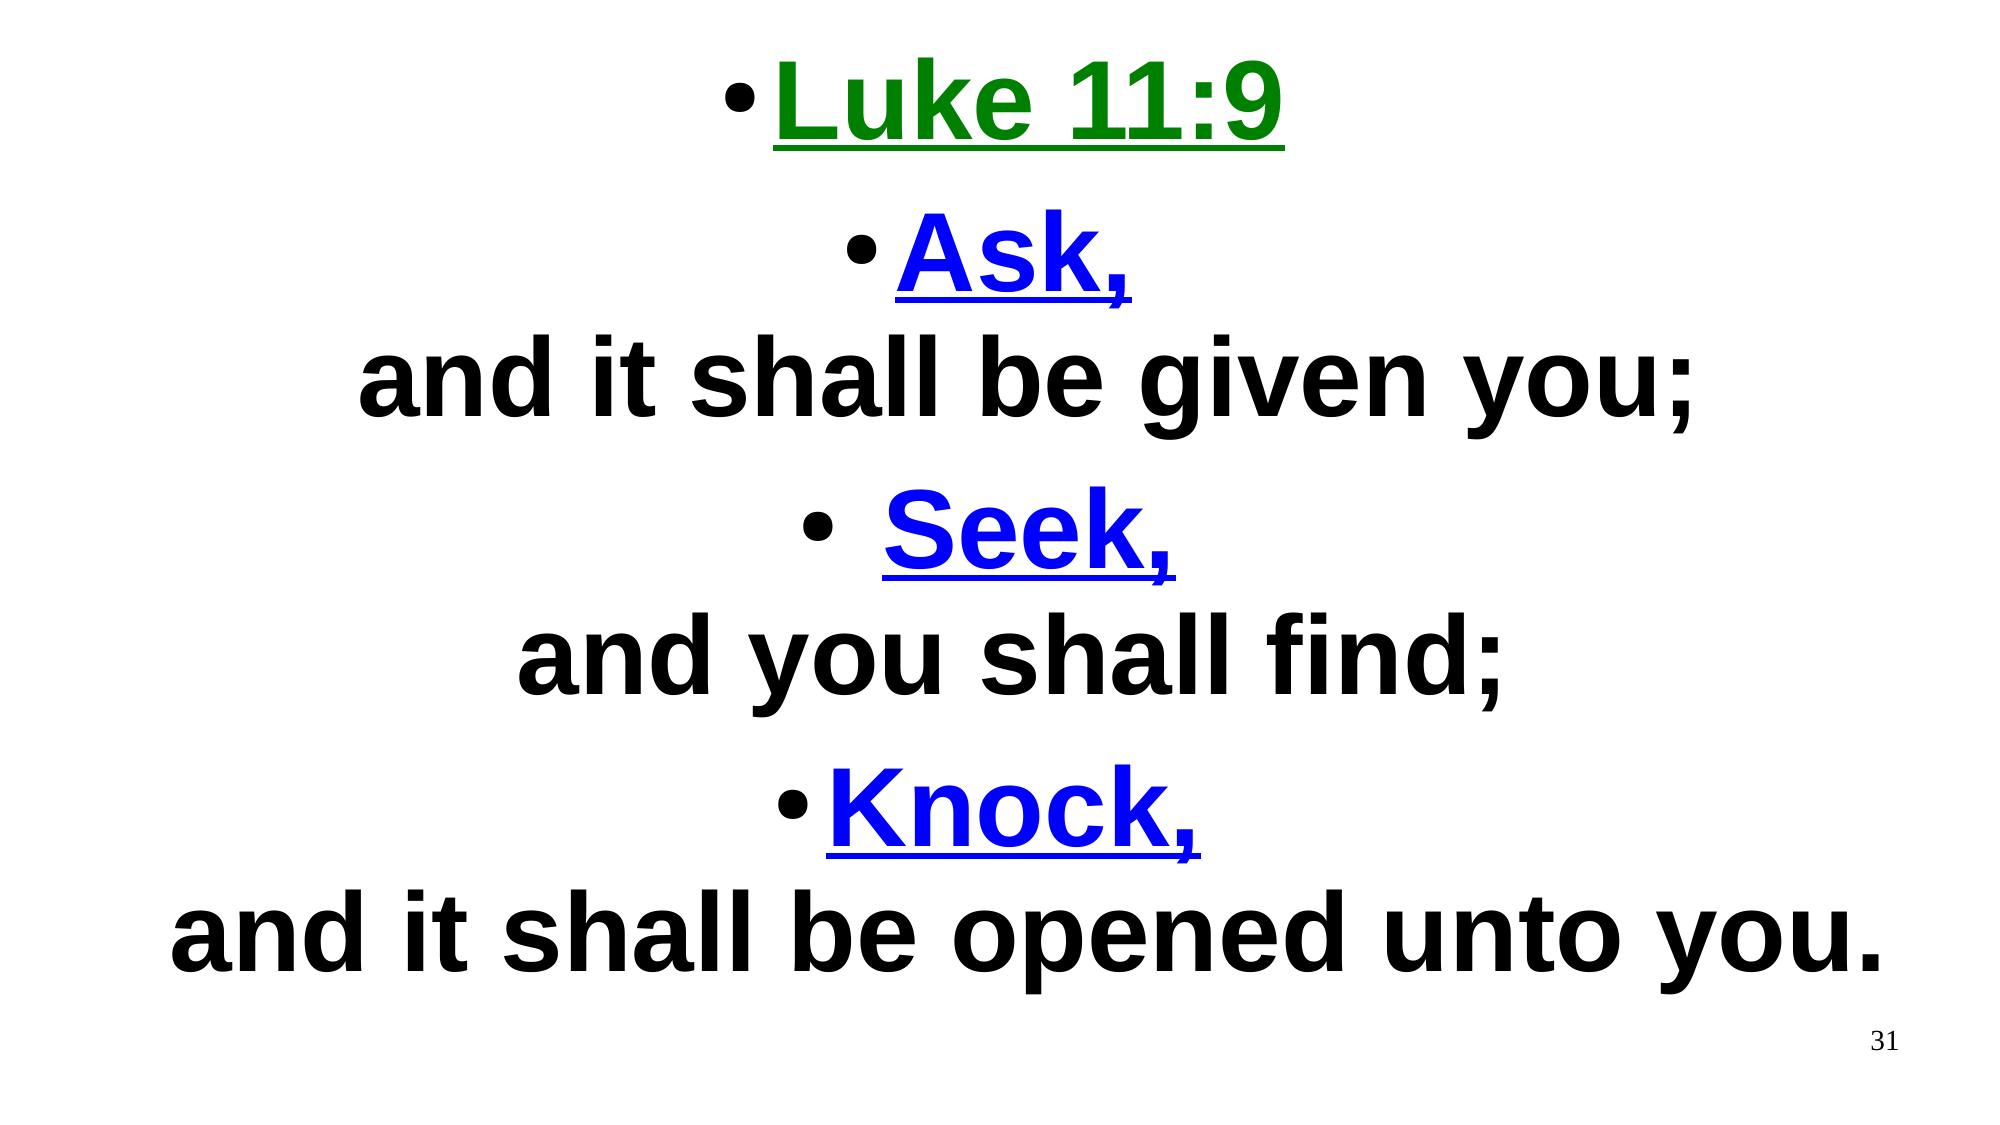

# Luke 11:9
Ask,
and it shall be given you;
 Seek,
and you shall find;
Knock,
and it shall be opened unto you.
31